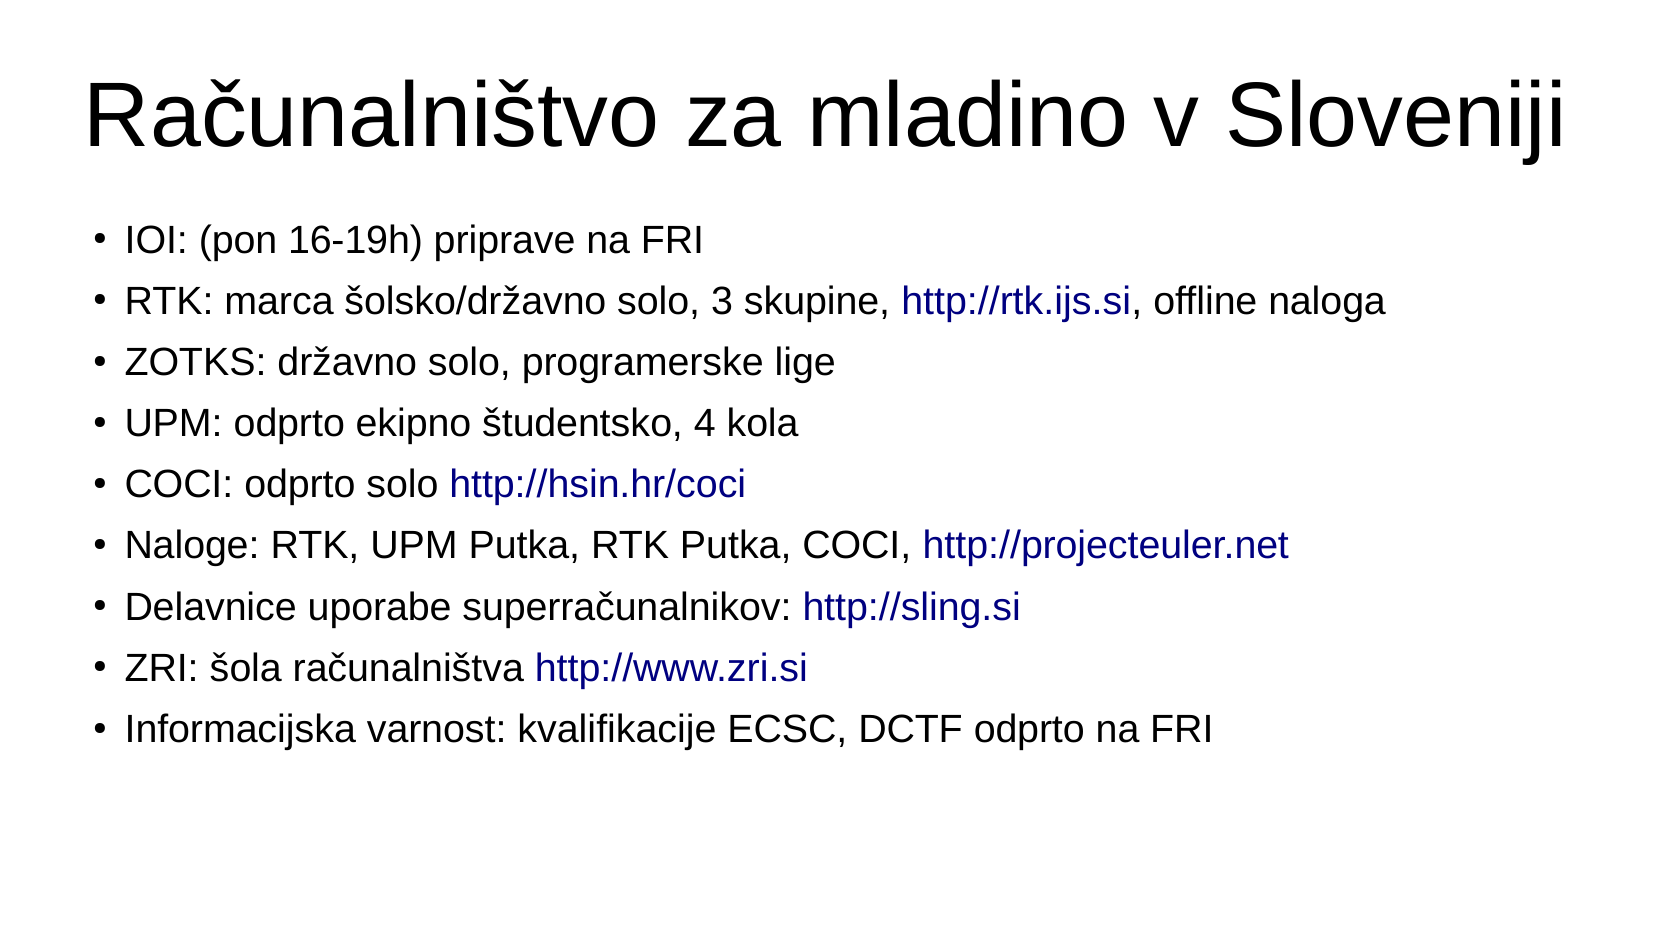

# Računalništvo za mladino v Sloveniji
IOI: (pon 16-19h) priprave na FRI
RTK: marca šolsko/državno solo, 3 skupine, http://rtk.ijs.si, offline naloga
ZOTKS: državno solo, programerske lige
UPM: odprto ekipno študentsko, 4 kola
COCI: odprto solo http://hsin.hr/coci
Naloge: RTK, UPM Putka, RTK Putka, COCI, http://projecteuler.net
Delavnice uporabe superračunalnikov: http://sling.si
ZRI: šola računalništva http://www.zri.si
Informacijska varnost: kvalifikacije ECSC, DCTF odprto na FRI